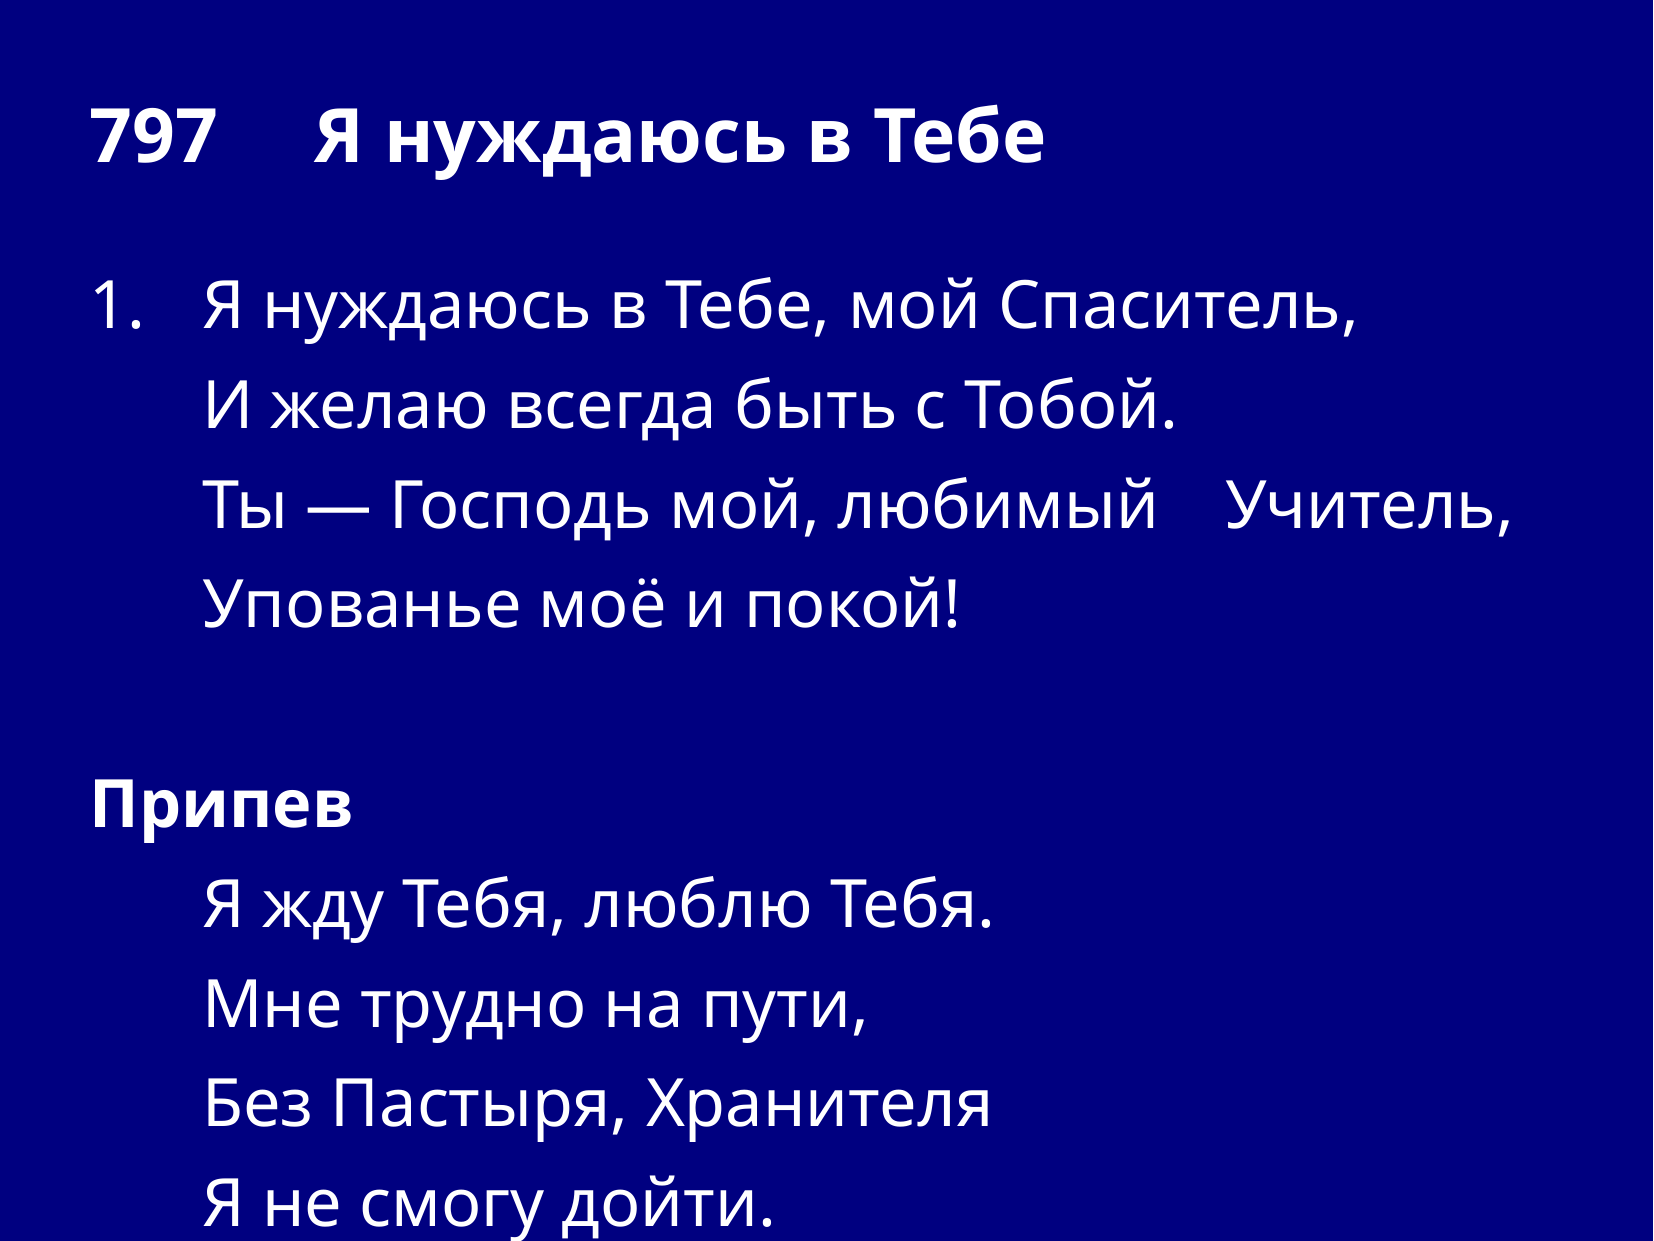

797	Я нуждаюсь в Тебе
1.	Я нуждаюсь в Тебе, мой Спаситель,
	И желаю всегда быть с Тобой.
	Ты — Господь мой, любимый 	Учитель,
	Упованье моё и покой!
Припев
	Я жду Тебя, люблю Тебя.
	Мне трудно на пути,
	Без Пастыря, Хранителя
	Я не смогу дойти.